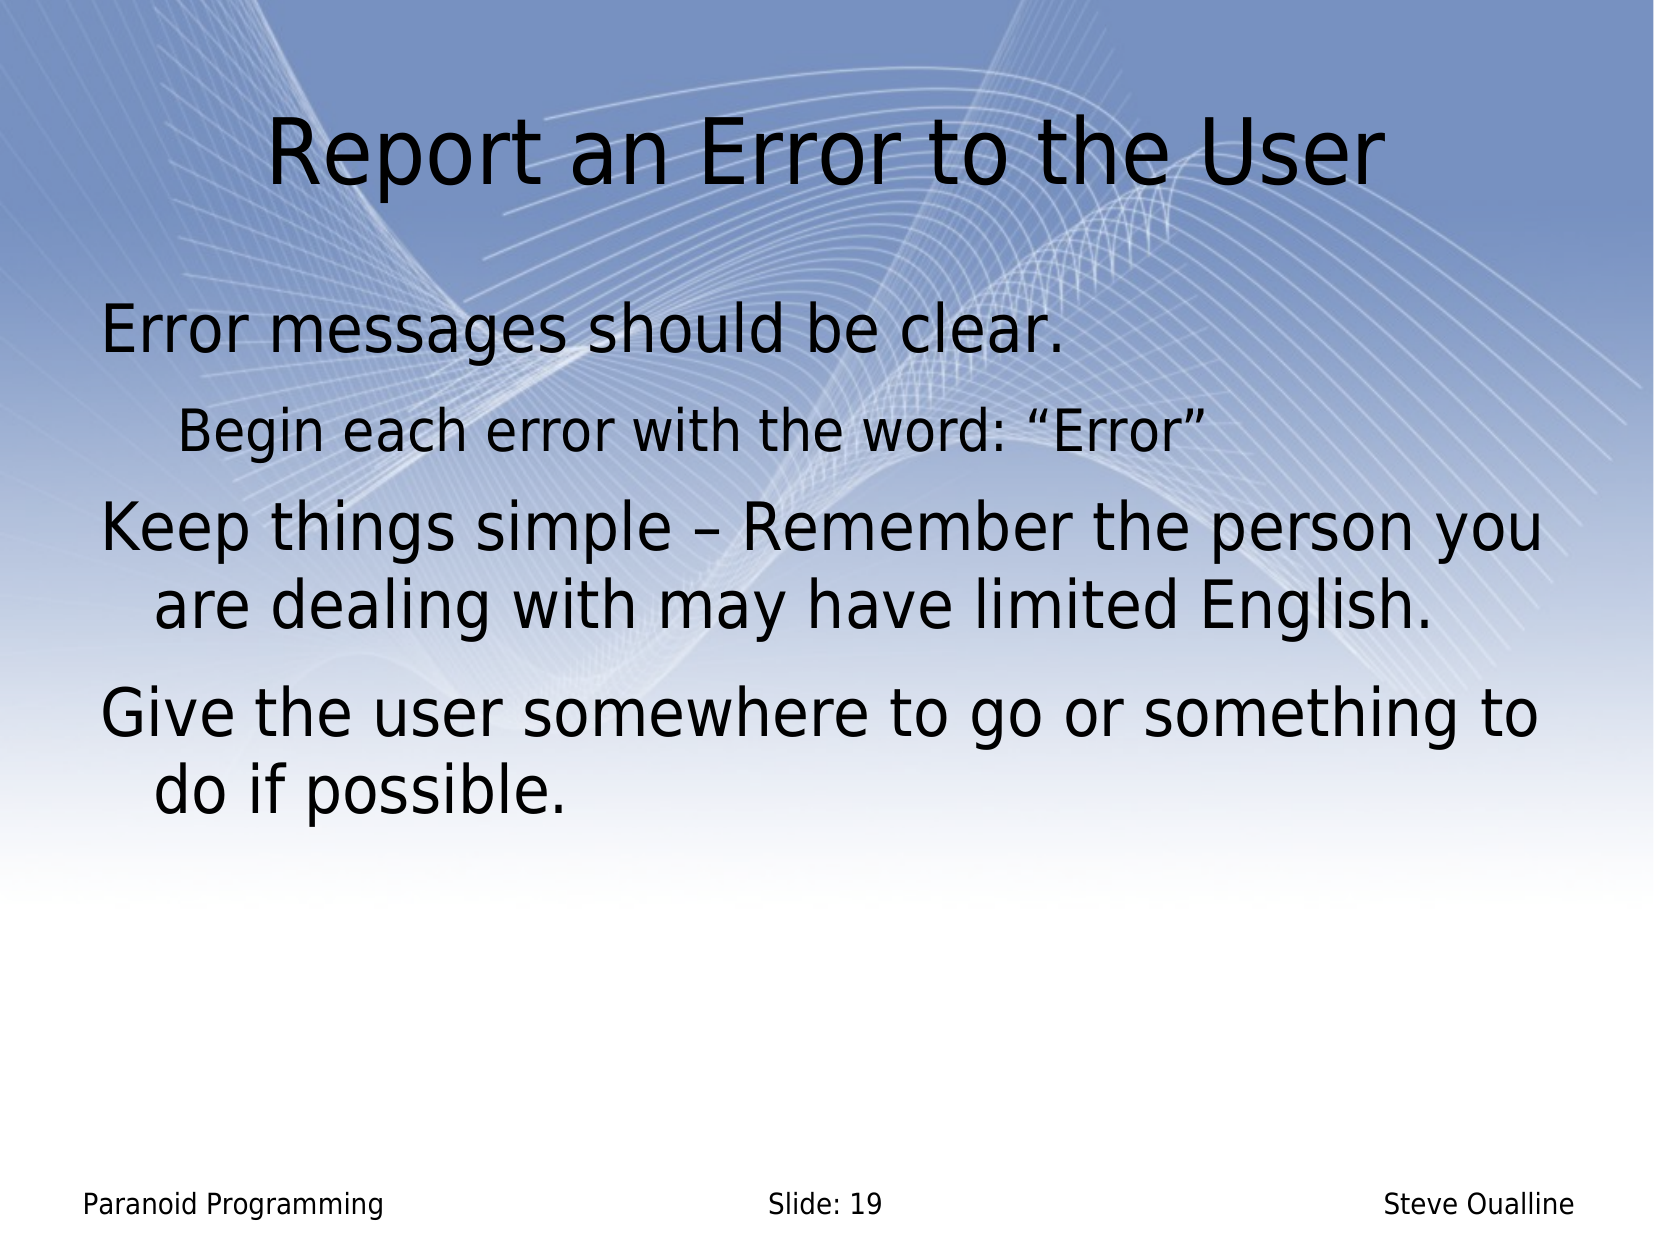

# Report an Error to the User
Error messages should be clear.
Begin each error with the word: “Error”
Keep things simple – Remember the person you are dealing with may have limited English.
Give the user somewhere to go or something to do if possible.
Paranoid Programming
Steve Oualline
19